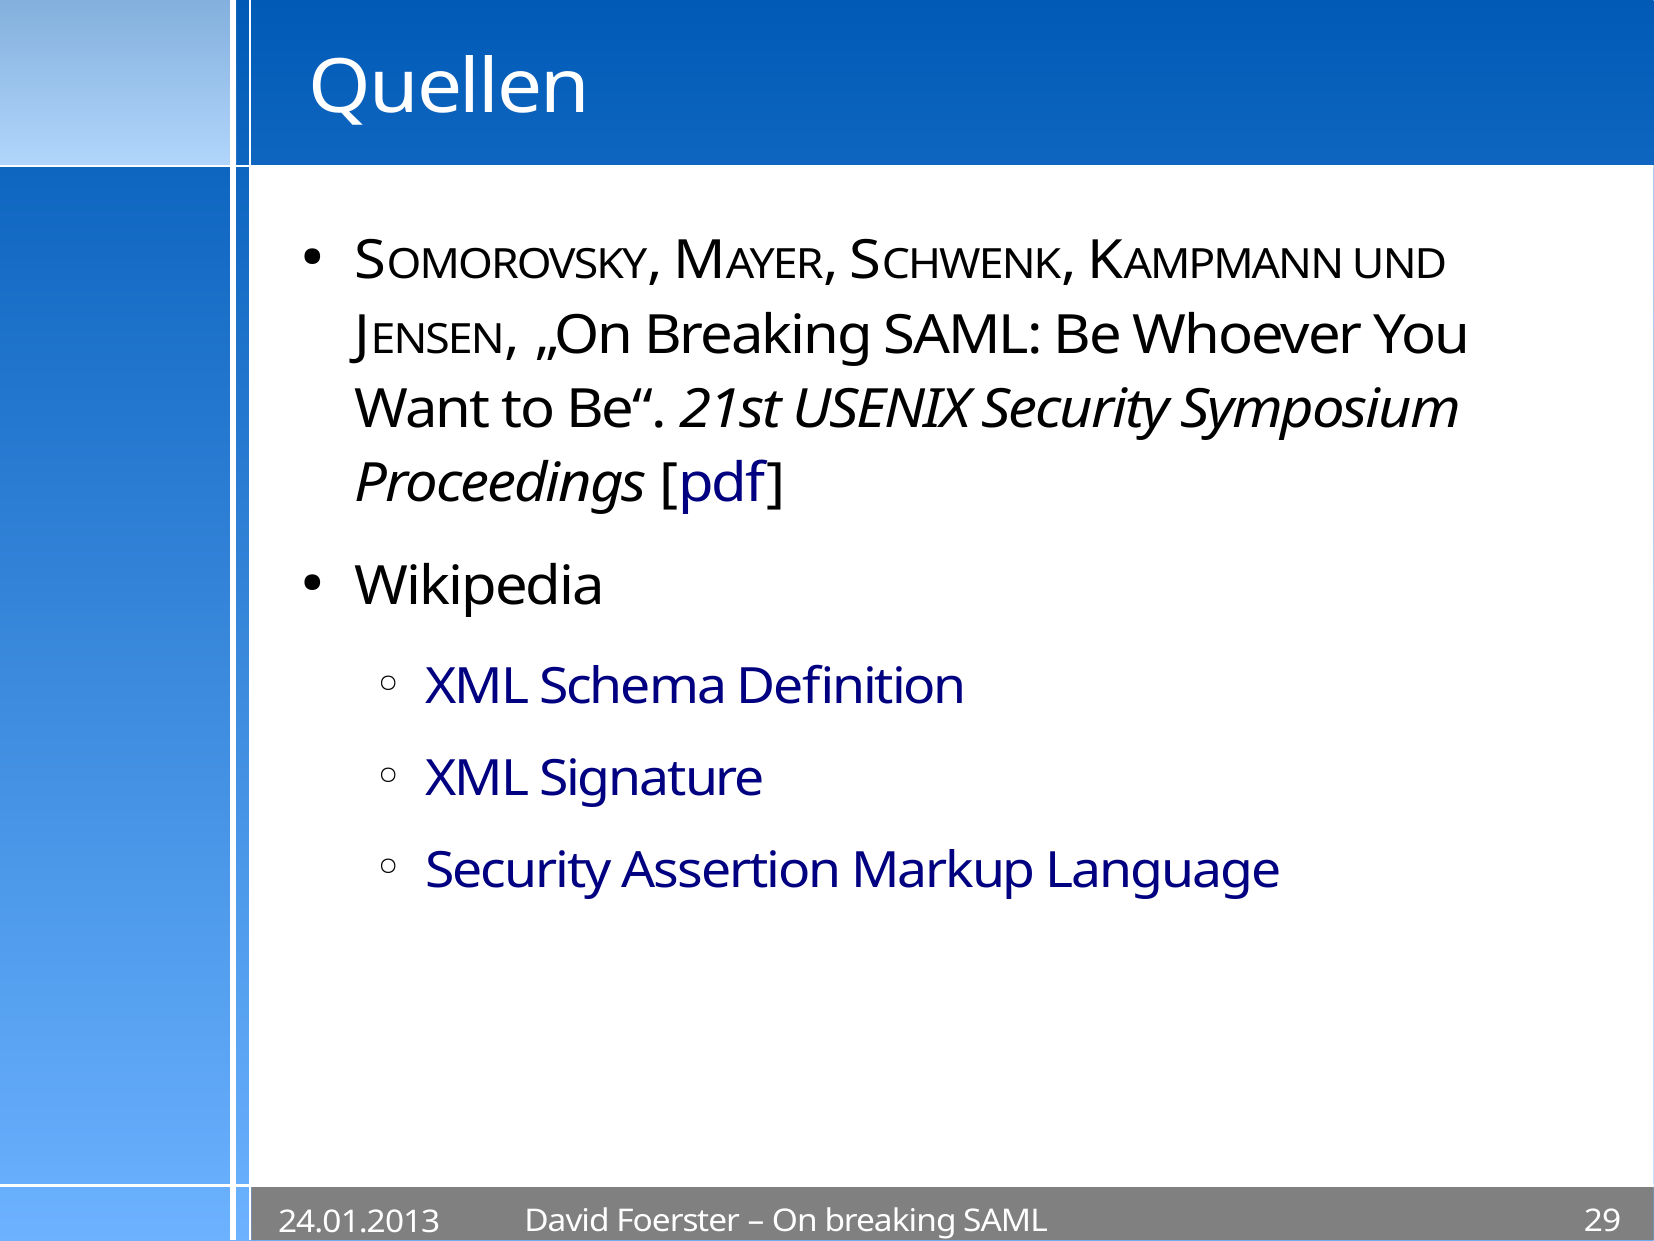

# Quellen
SOMOROVSKY, MAYER, SCHWENK, KAMPMANN UND JENSEN, „On Breaking SAML: Be Whoever You Want to Be“. 21st USENIX Security Symposium Proceedings [pdf]
Wikipedia
XML Schema Definition
XML Signature
Security Assertion Markup Language